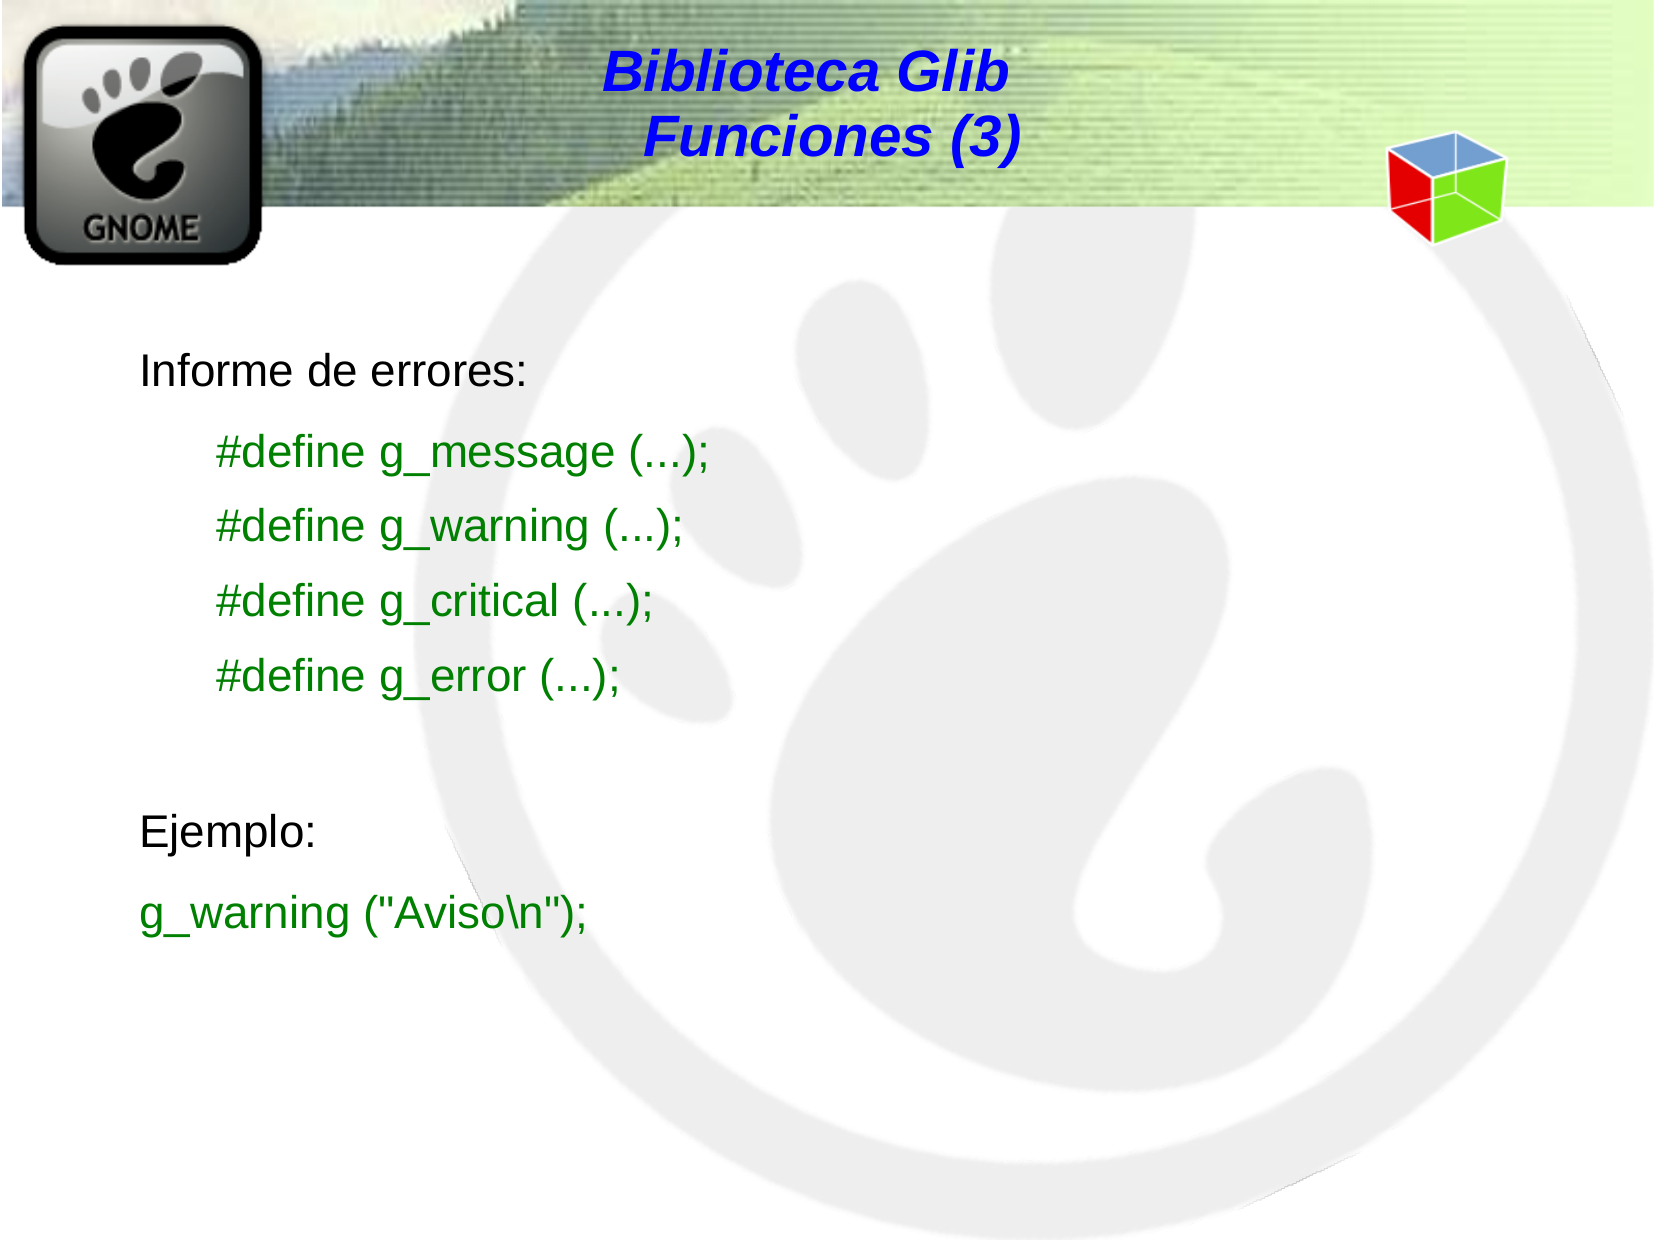

# Biblioteca Glib Funciones (3)
Informe de errores:
#define g_message (...);
#define g_warning (...);
#define g_critical (...);
#define g_error (...);
Ejemplo:
g_warning ("Aviso\n");